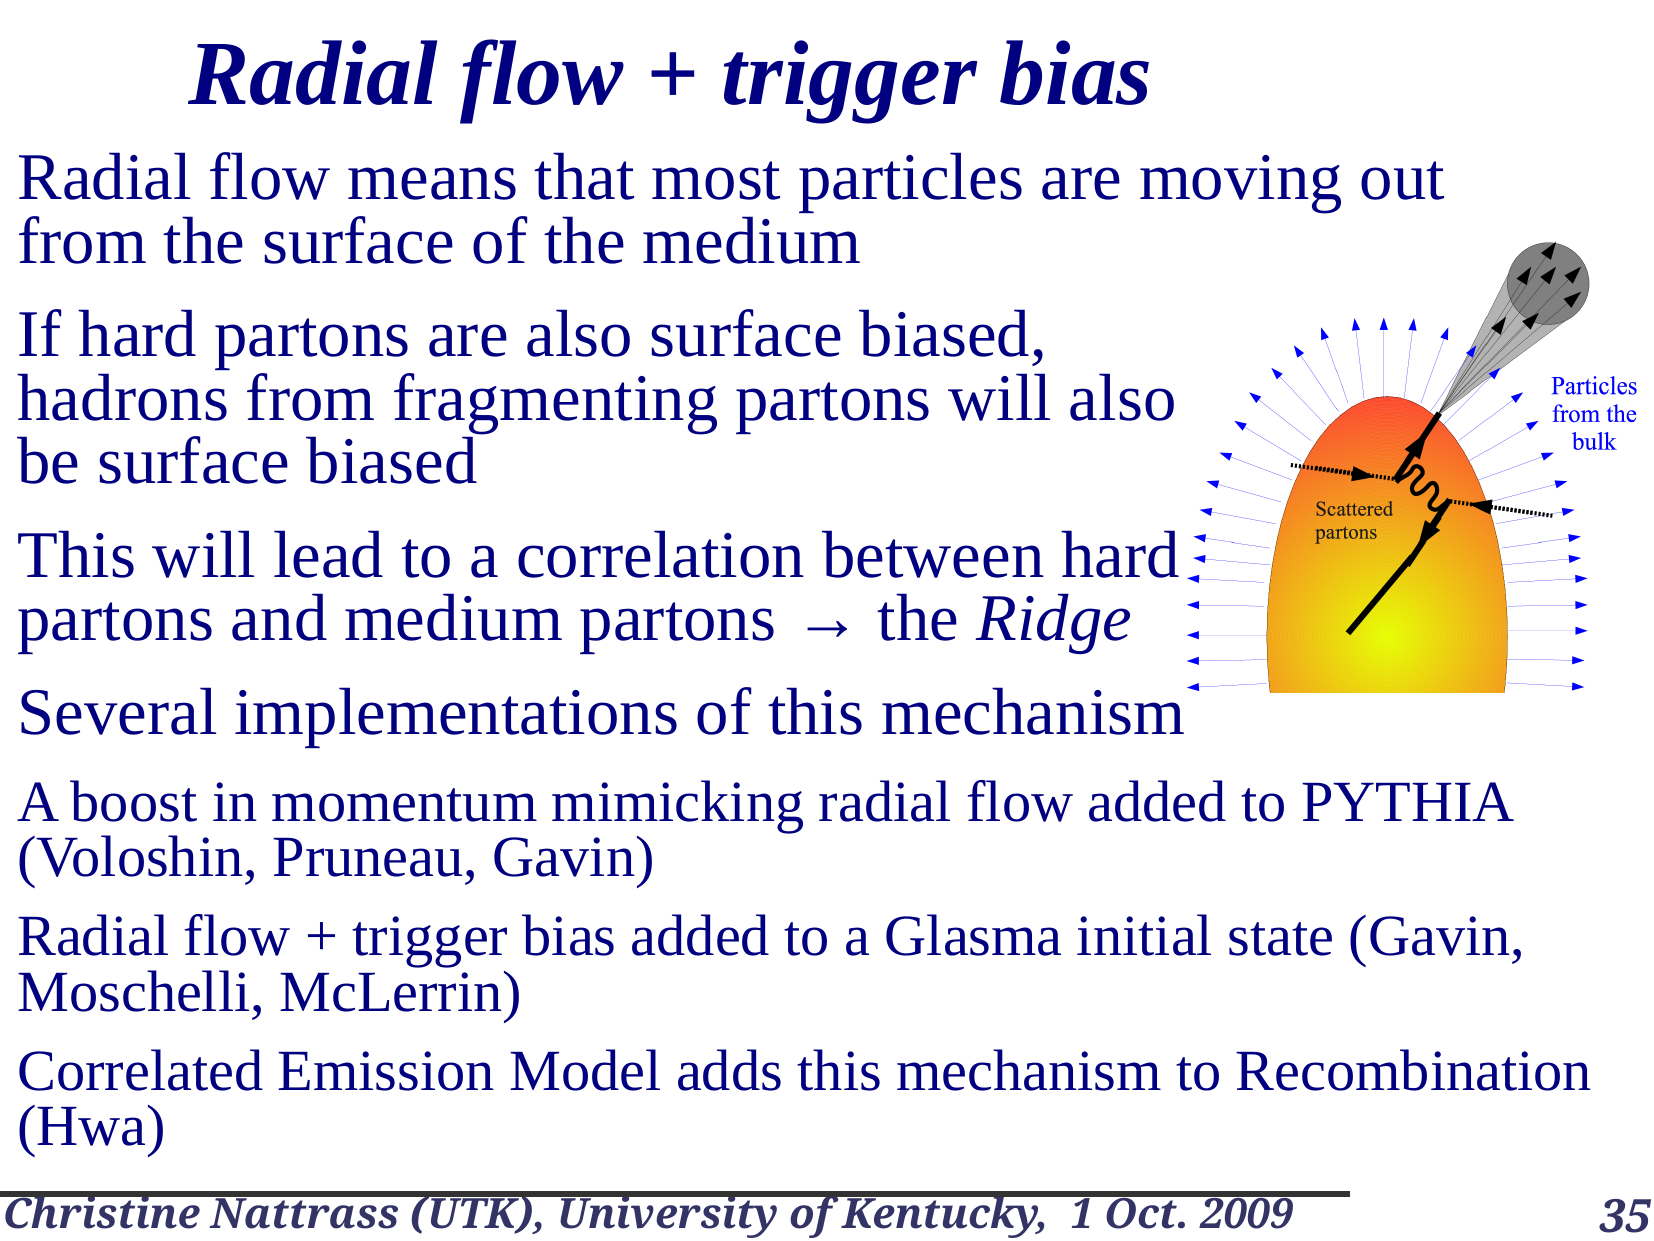

# Radial flow + trigger bias
Radial flow means that most particles are moving out
from the surface of the medium
If hard partons are also surface biased,
hadrons from fragmenting partons will also
be surface biased
This will lead to a correlation between hard
partons and medium partons → the Ridge
Several implementations of this mechanism
A boost in momentum mimicking radial flow added to PYTHIA (Voloshin, Pruneau, Gavin)
Radial flow + trigger bias added to a Glasma initial state (Gavin, Moschelli, McLerrin)
Correlated Emission Model adds this mechanism to Recombination (Hwa)